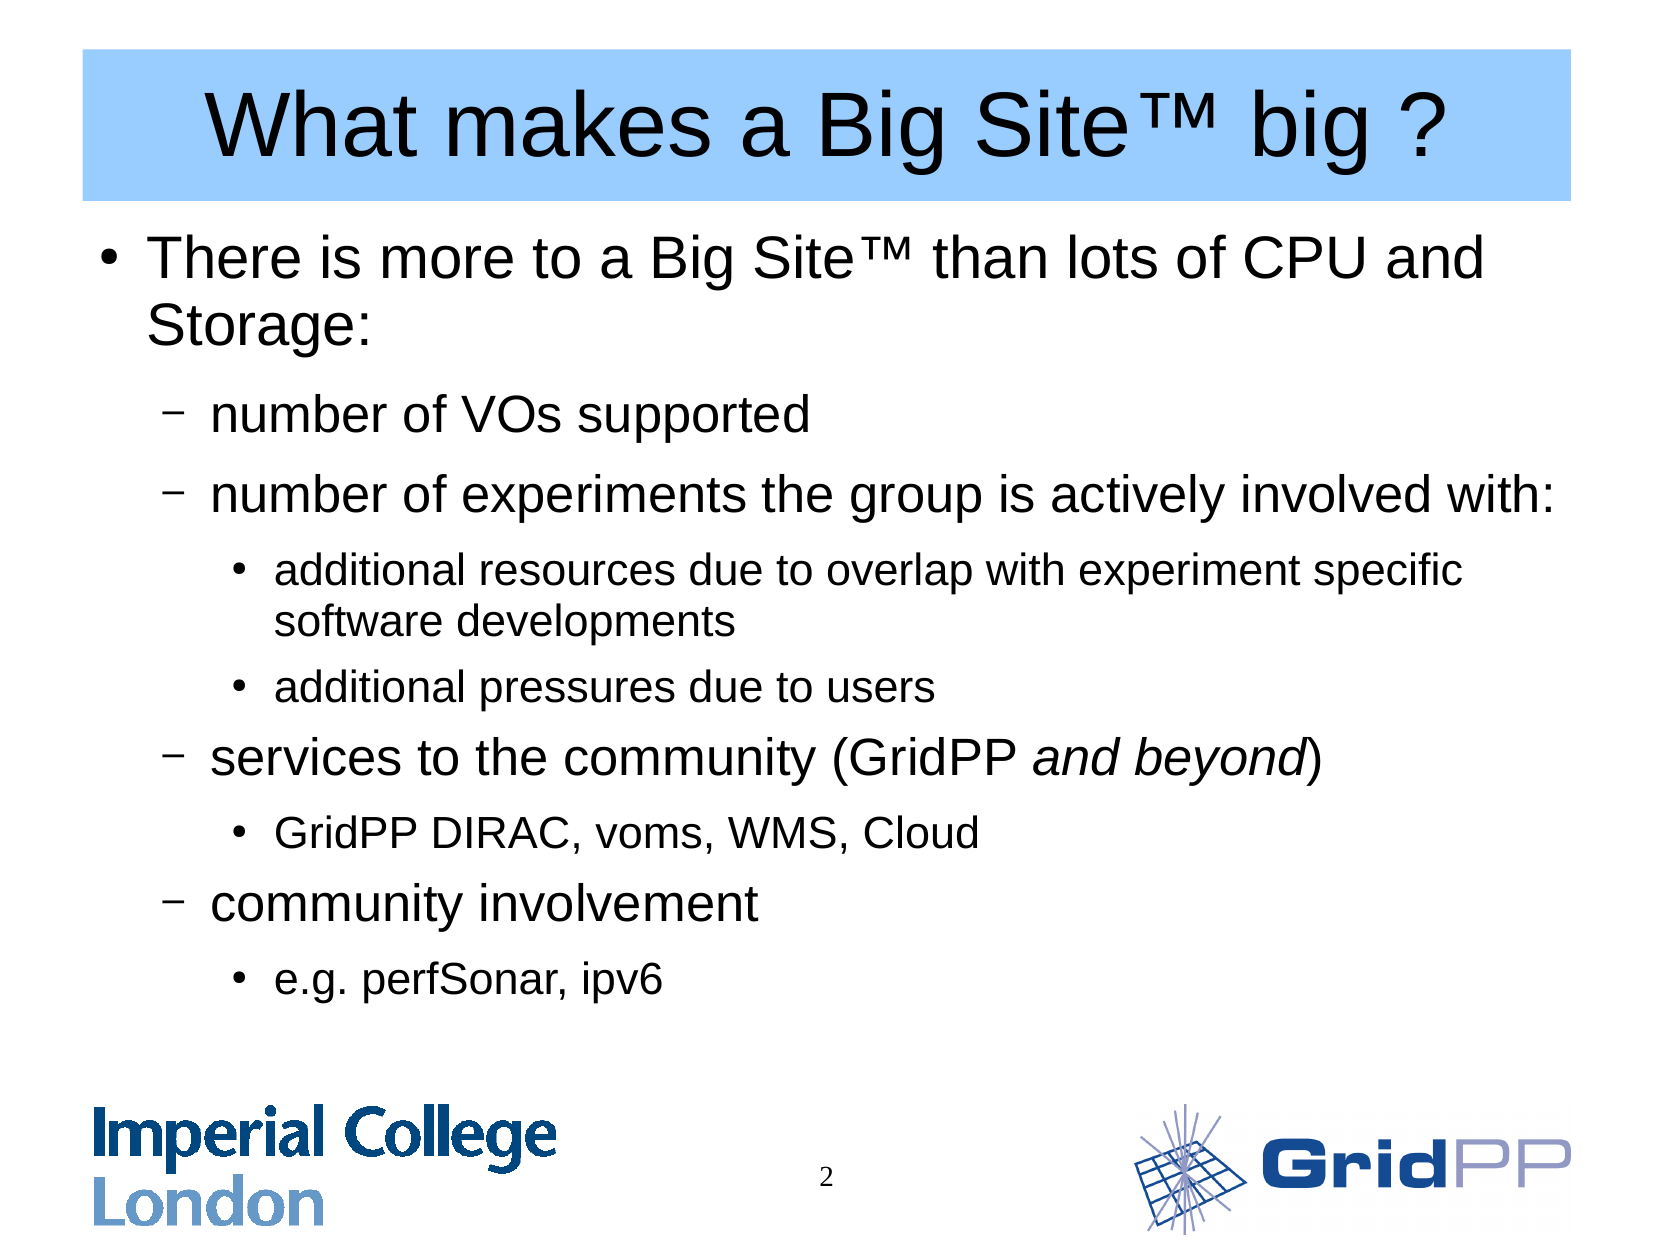

# What makes a Big Site™ big ?
There is more to a Big Site™ than lots of CPU and Storage:
number of VOs supported
number of experiments the group is actively involved with:
additional resources due to overlap with experiment specific software developments
additional pressures due to users
services to the community (GridPP and beyond)
GridPP DIRAC, voms, WMS, Cloud
community involvement
e.g. perfSonar, ipv6
2